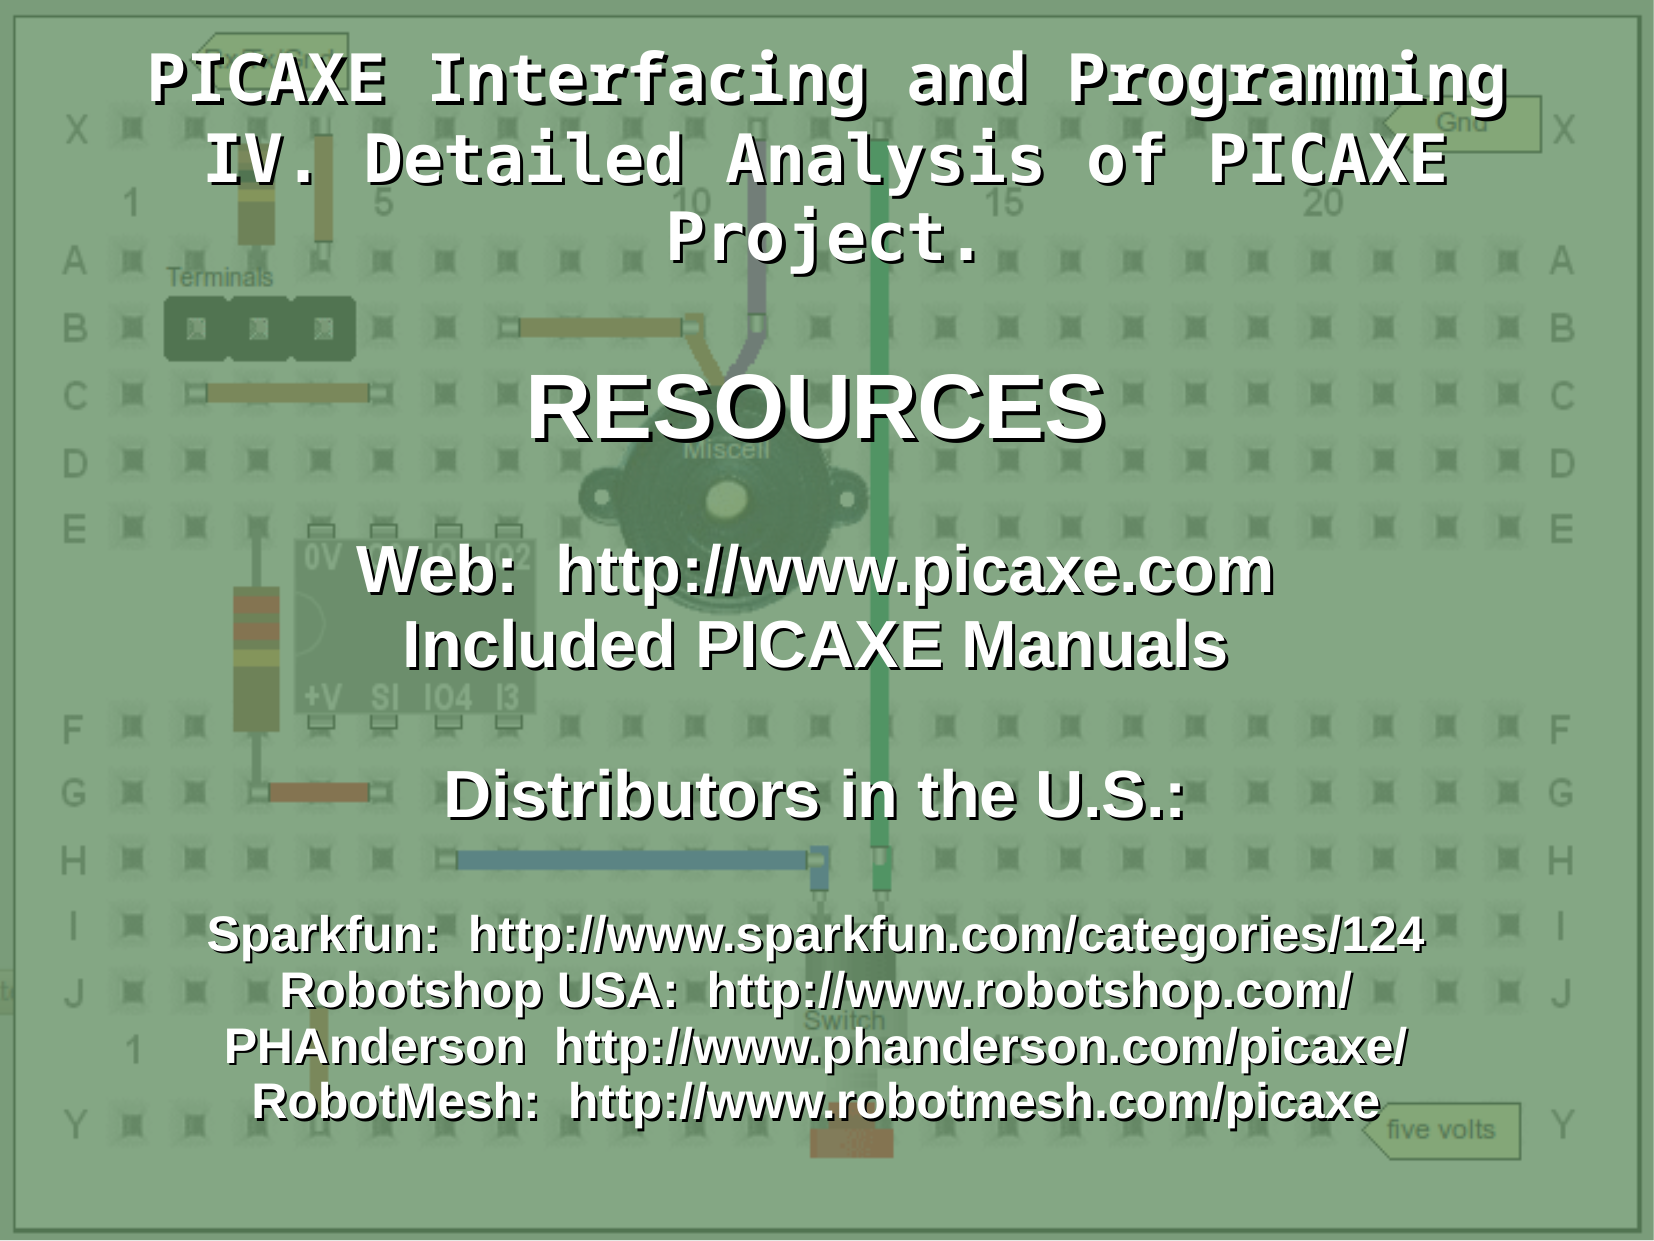

# PICAXE Interfacing and Programming IV. Detailed Analysis of PICAXE Project.
RESOURCES
Web: http://www.picaxe.com
Included PICAXE Manuals
Distributors in the U.S.:
Sparkfun: http://www.sparkfun.com/categories/124
Robotshop USA: http://www.robotshop.com/
PHAnderson http://www.phanderson.com/picaxe/
RobotMesh: http://www.robotmesh.com/picaxe